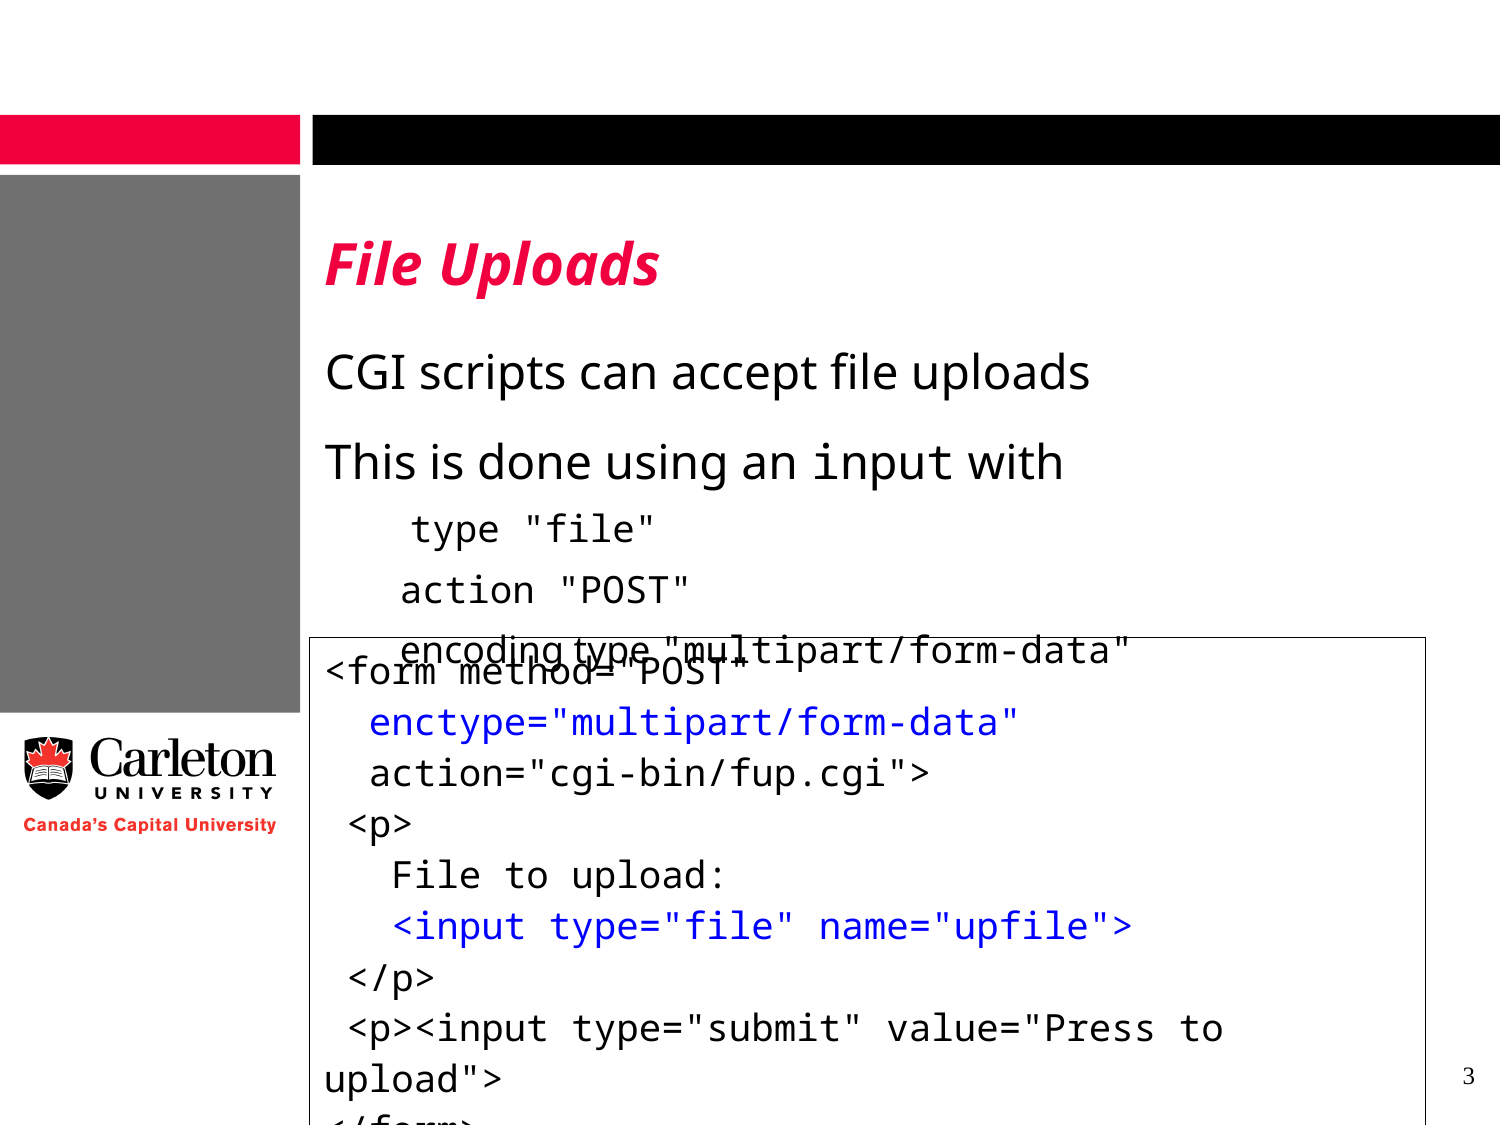

# File Uploads
CGI scripts can accept file uploads
This is done using an input with
 type "file"
action "POST"
encoding type "multipart/form-data"
<form method="POST"
 enctype="multipart/form-data"
 action="cgi-bin/fup.cgi">
 <p>
 File to upload:
 <input type="file" name="upfile">
 </p>
 <p><input type="submit" value="Press to upload">
</form>
3